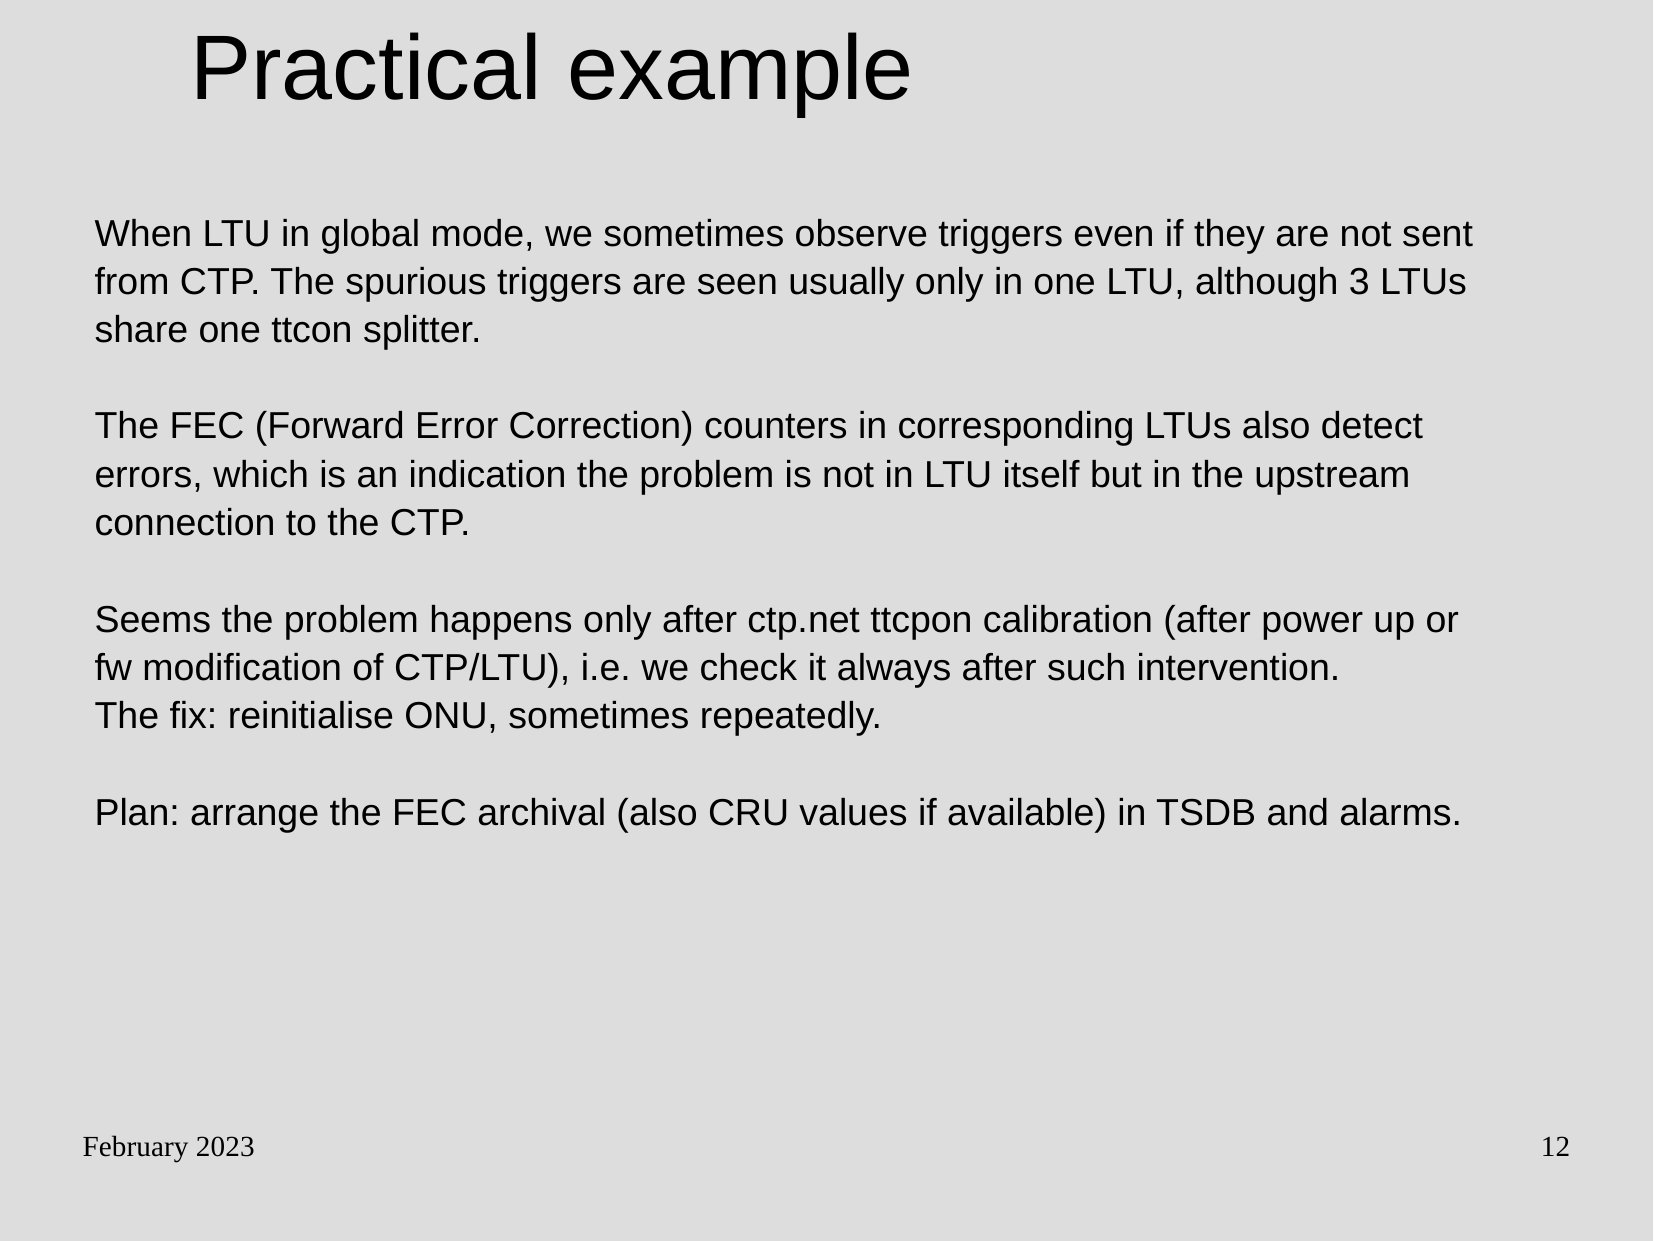

# Practical example
When LTU in global mode, we sometimes observe triggers even if they are not sent from CTP. The spurious triggers are seen usually only in one LTU, although 3 LTUs share one ttcon splitter.
The FEC (Forward Error Correction) counters in corresponding LTUs also detect errors, which is an indication the problem is not in LTU itself but in the upstream connection to the CTP.
Seems the problem happens only after ctp.net ttcpon calibration (after power up or fw modification of CTP/LTU), i.e. we check it always after such intervention.
The fix: reinitialise ONU, sometimes repeatedly.
Plan: arrange the FEC archival (also CRU values if available) in TSDB and alarms.
29.5.2019
12